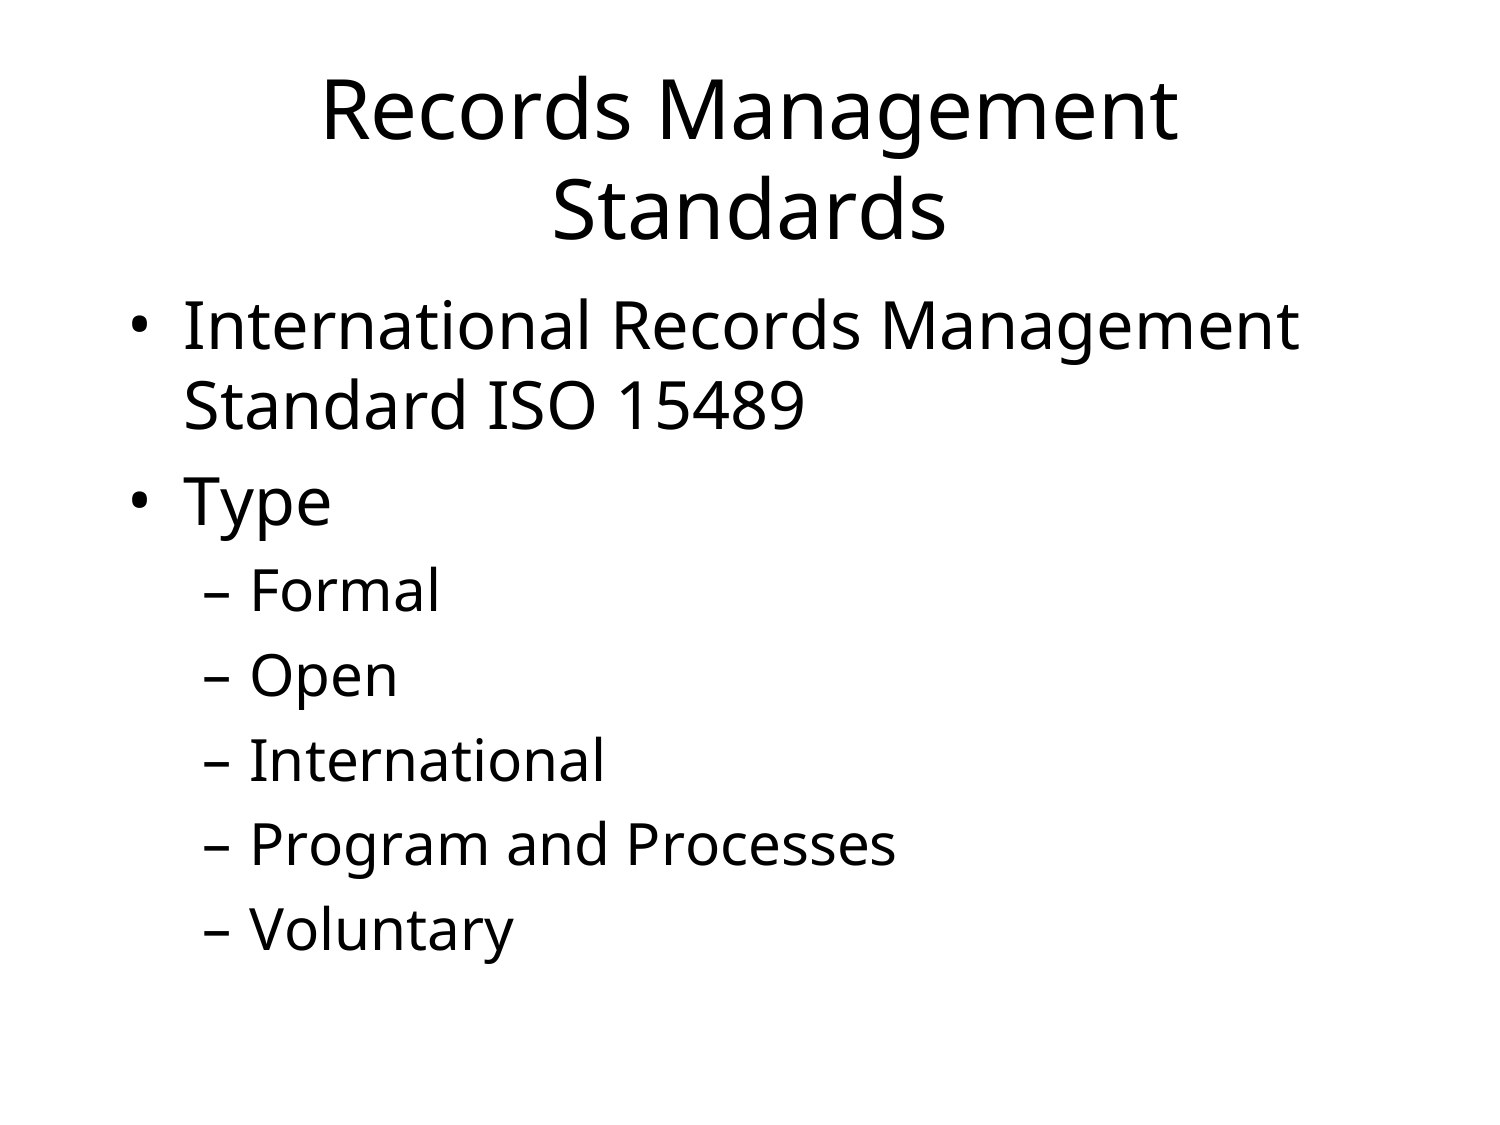

# Records Management Standards
International Records Management Standard ISO 15489
Type
Formal
Open
International
Program and Processes
Voluntary